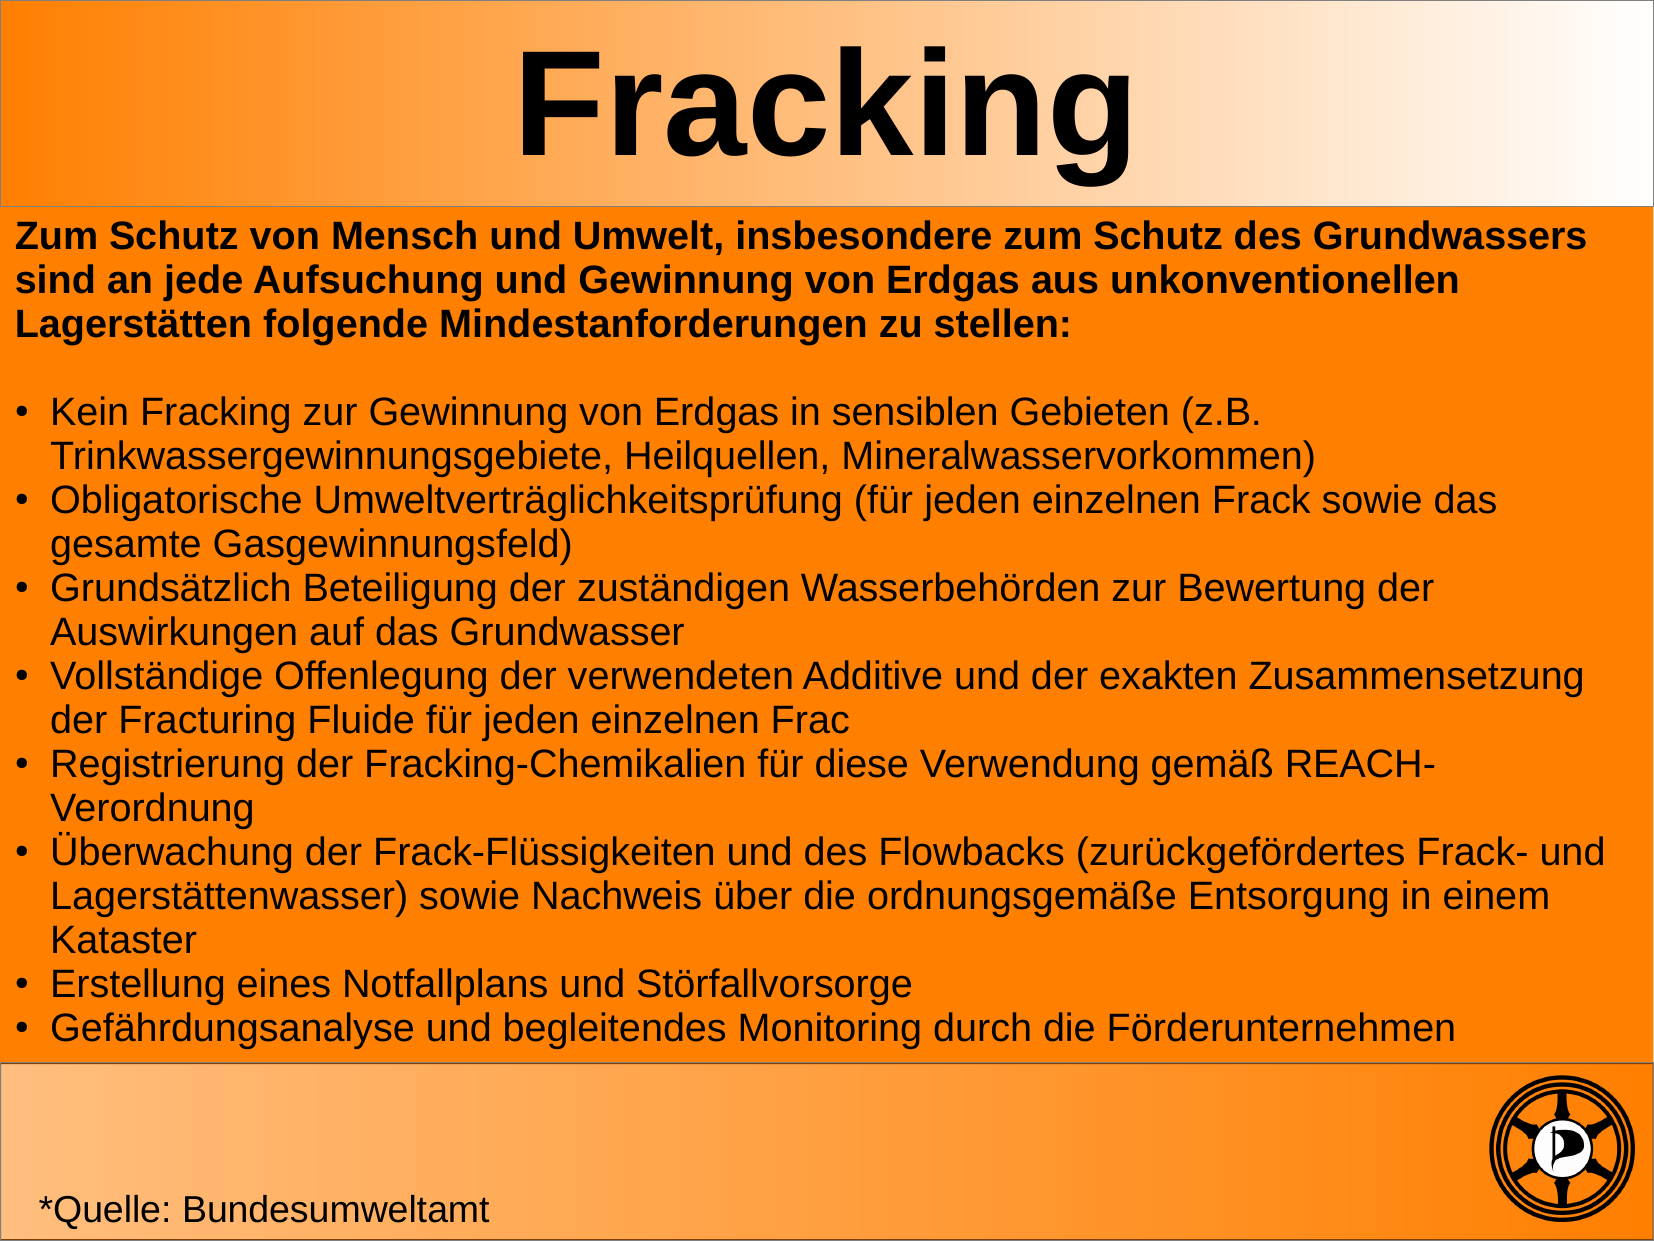

# Fracking
Zum Schutz von Mensch und Umwelt, insbesondere zum Schutz des Grundwassers sind an jede Aufsuchung und Gewinnung von Erdgas aus unkonventionellen Lagerstätten folgende Mindestanforderungen zu stellen:
Kein Fracking zur Gewinnung von Erdgas in sensiblen Gebieten (z.B. Trinkwassergewinnungsgebiete, Heilquellen, Mineralwasservorkommen)
Obligatorische Umweltverträglichkeitsprüfung (für jeden einzelnen Frack sowie das gesamte Gasgewinnungsfeld)
Grundsätzlich Beteiligung der zuständigen Wasserbehörden zur Bewertung der Auswirkungen auf das Grundwasser
Vollständige Offenlegung der verwendeten Additive und der exakten Zusammensetzung der Fracturing Fluide für jeden einzelnen Frac
Registrierung der Fracking-Chemikalien für diese Verwendung gemäß REACH-Verordnung
Überwachung der Frack-Flüssigkeiten und des Flowbacks (zurückgefördertes Frack- und Lagerstättenwasser) sowie Nachweis über die ordnungsgemäße Entsorgung in einem Kataster
Erstellung eines Notfallplans und Störfallvorsorge
Gefährdungsanalyse und begleitendes Monitoring durch die Förderunternehmen
*Quelle: Bundesumweltamt